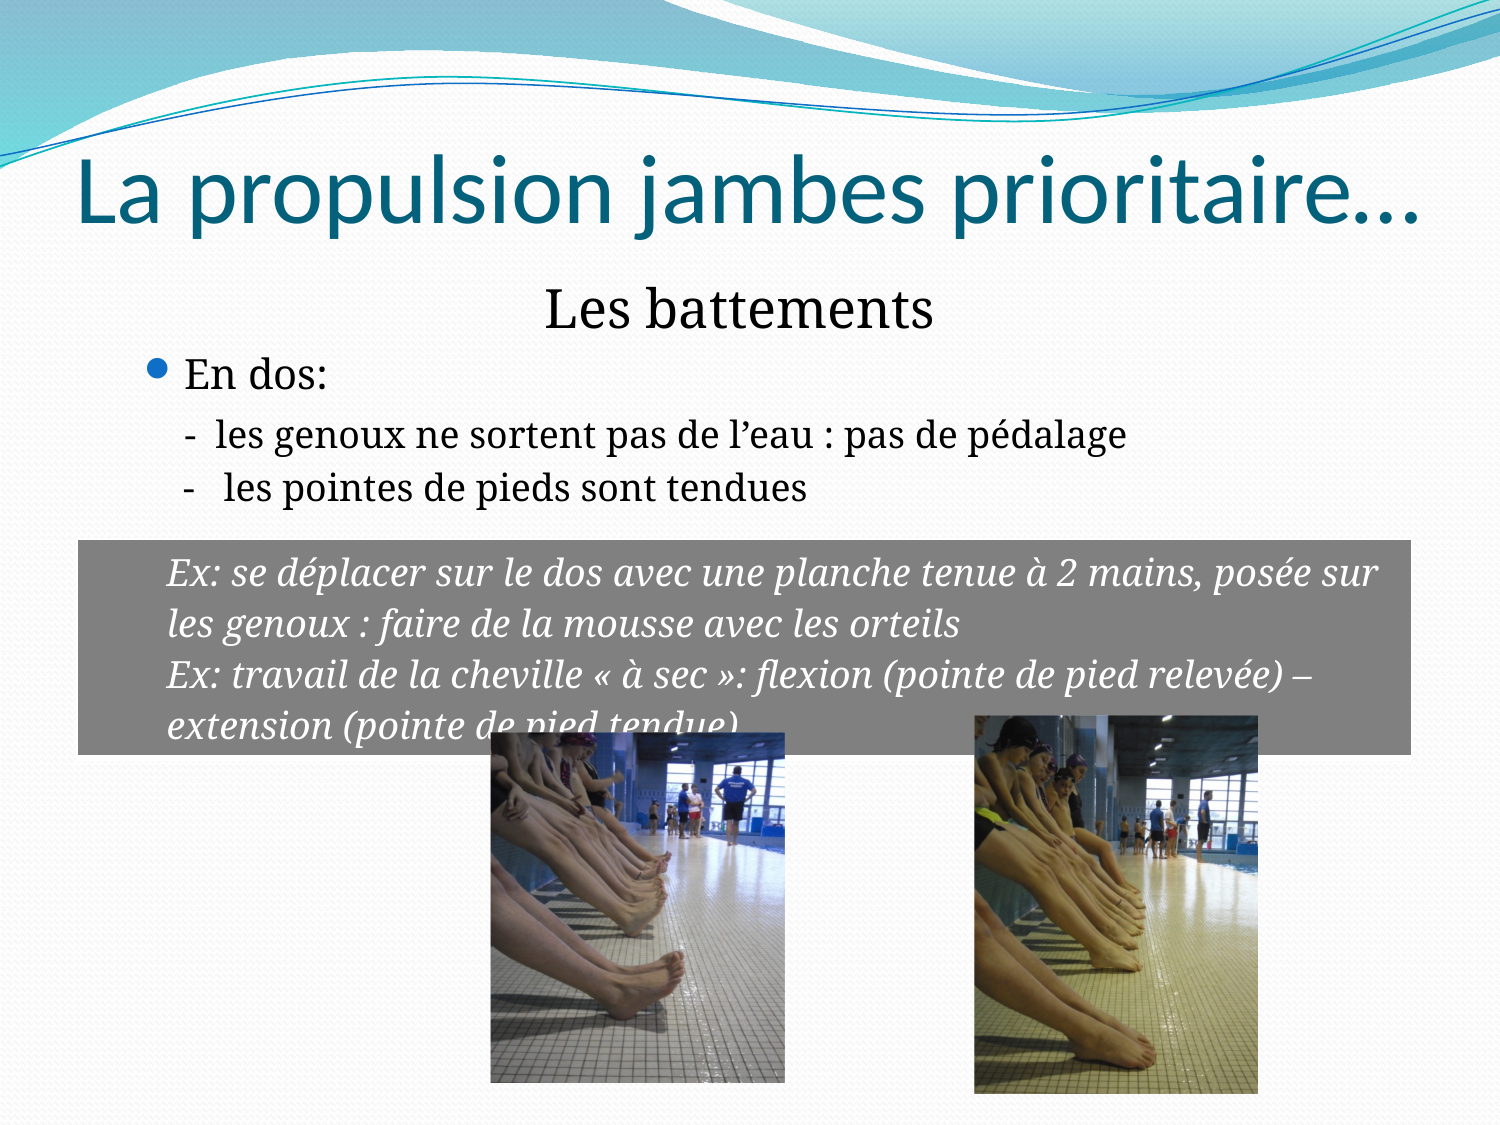

# La propulsion jambes prioritaire…
Les battements
En dos:
	- les genoux ne sortent pas de l’eau : pas de pédalage
 - les pointes de pieds sont tendues
| Ex: se déplacer sur le dos avec une planche tenue à 2 mains, posée sur les genoux : faire de la mousse avec les orteils Ex: travail de la cheville « à sec »: flexion (pointe de pied relevée) – extension (pointe de pied tendue) |
| --- |